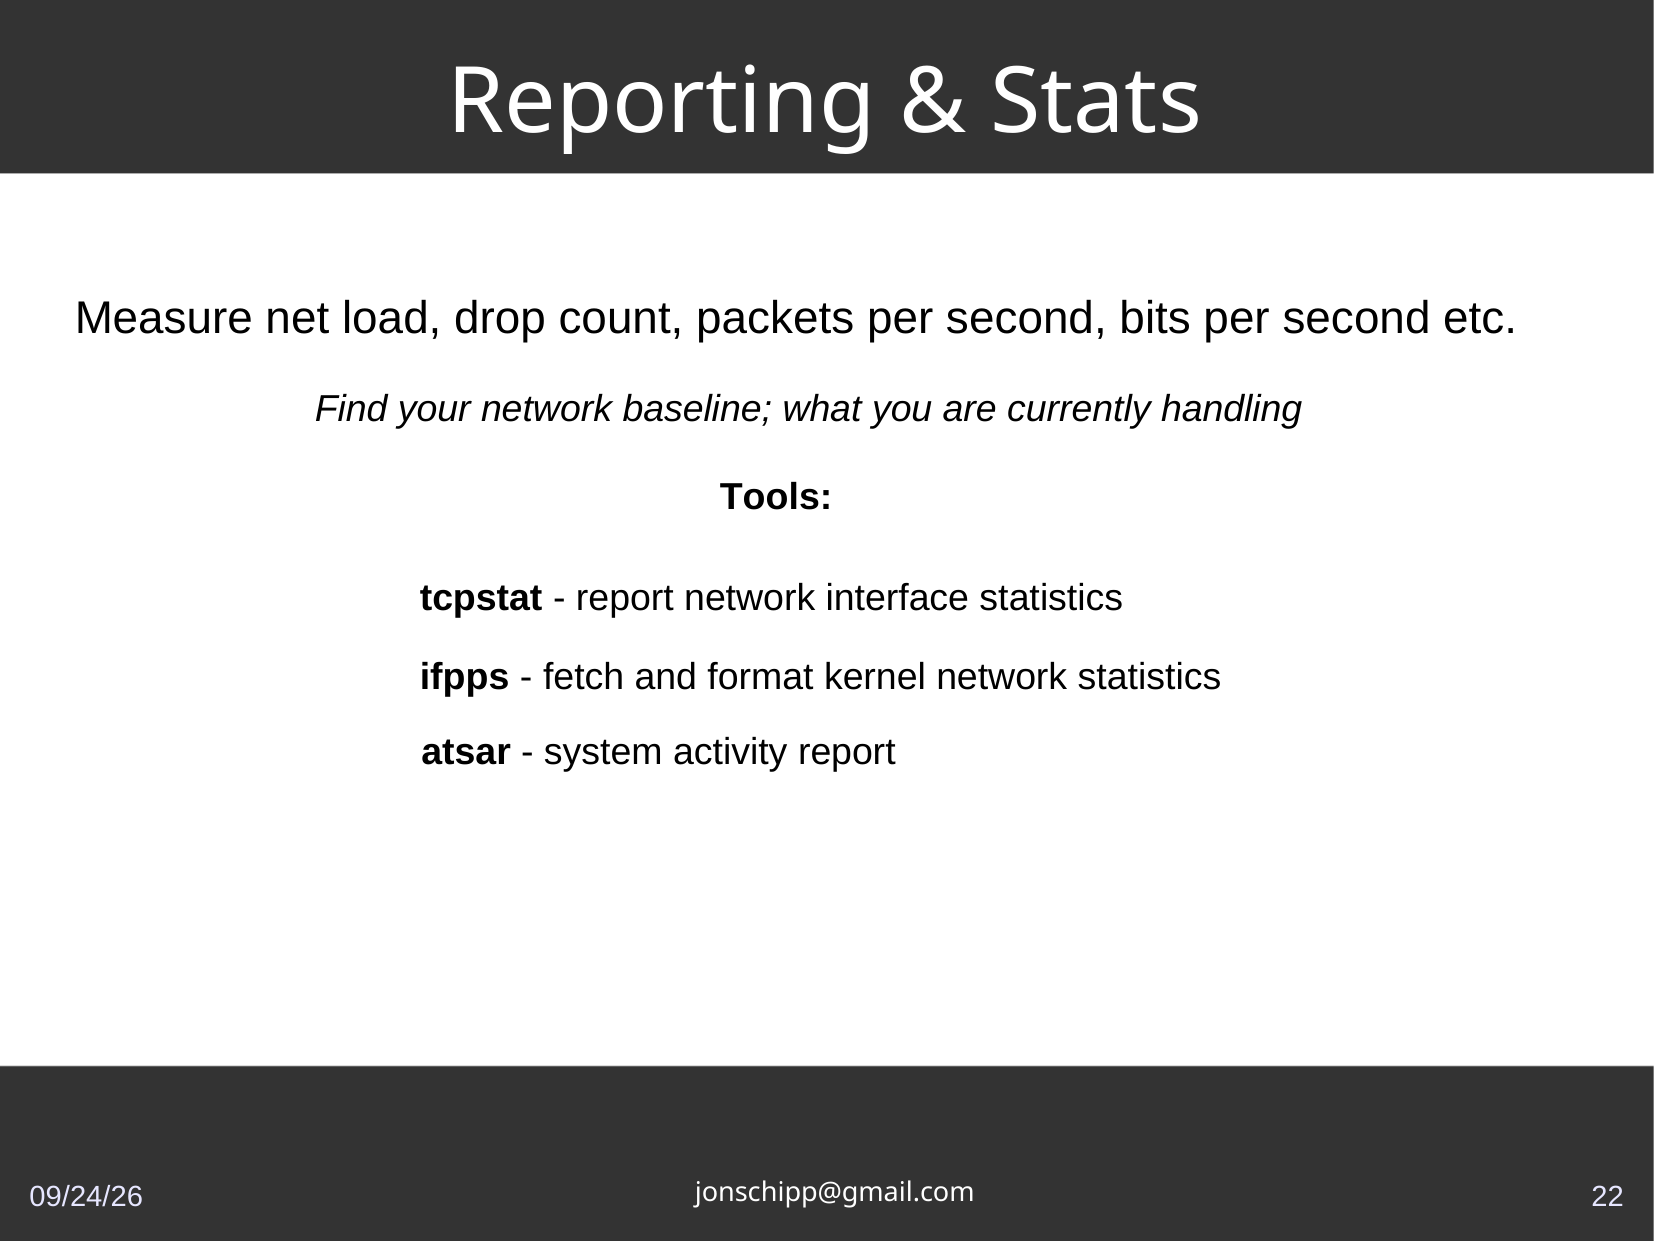

Reporting & Stats
Measure net load, drop count, packets per second, bits per second etc.
Find your network baseline; what you are currently handling
Tools:
tcpstat - report network interface statistics
ifpps - fetch and format kernel network statistics
 atsar - system activity report
jonschipp@gmail.com